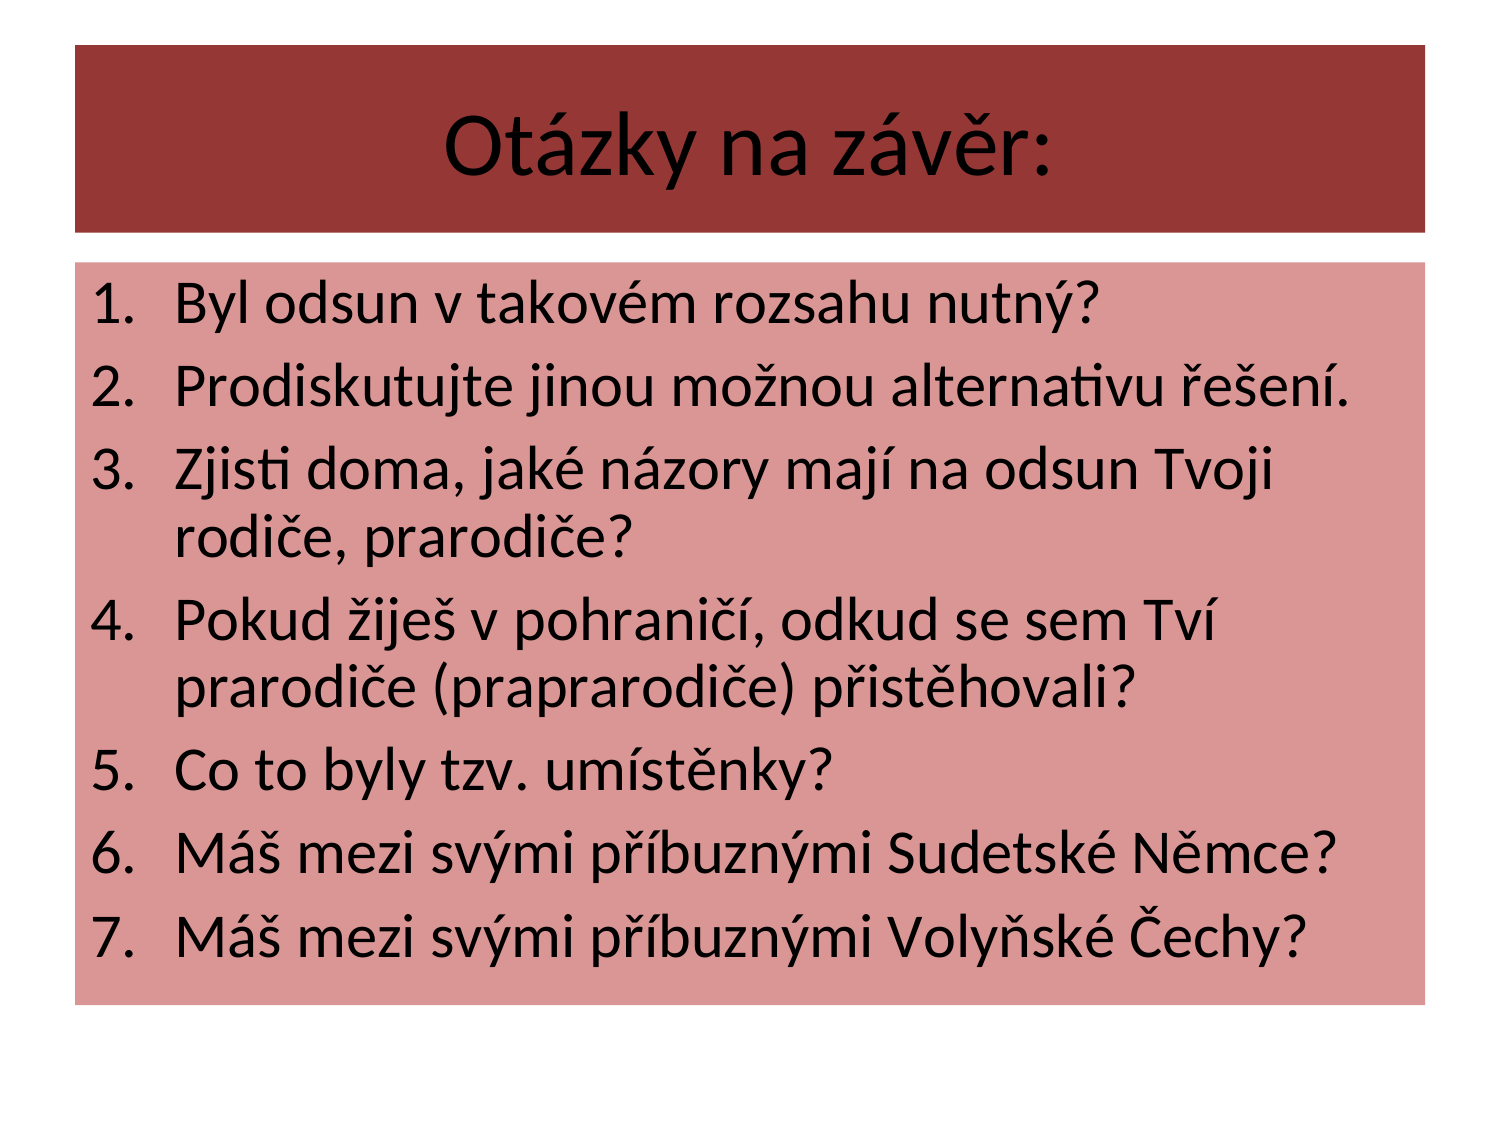

# Otázky na závěr:
Byl odsun v takovém rozsahu nutný?
Prodiskutujte jinou možnou alternativu řešení.
Zjisti doma, jaké názory mají na odsun Tvoji rodiče, prarodiče?
Pokud žiješ v pohraničí, odkud se sem Tví prarodiče (praprarodiče) přistěhovali?
Co to byly tzv. umístěnky?
Máš mezi svými příbuznými Sudetské Němce?
Máš mezi svými příbuznými Volyňské Čechy?